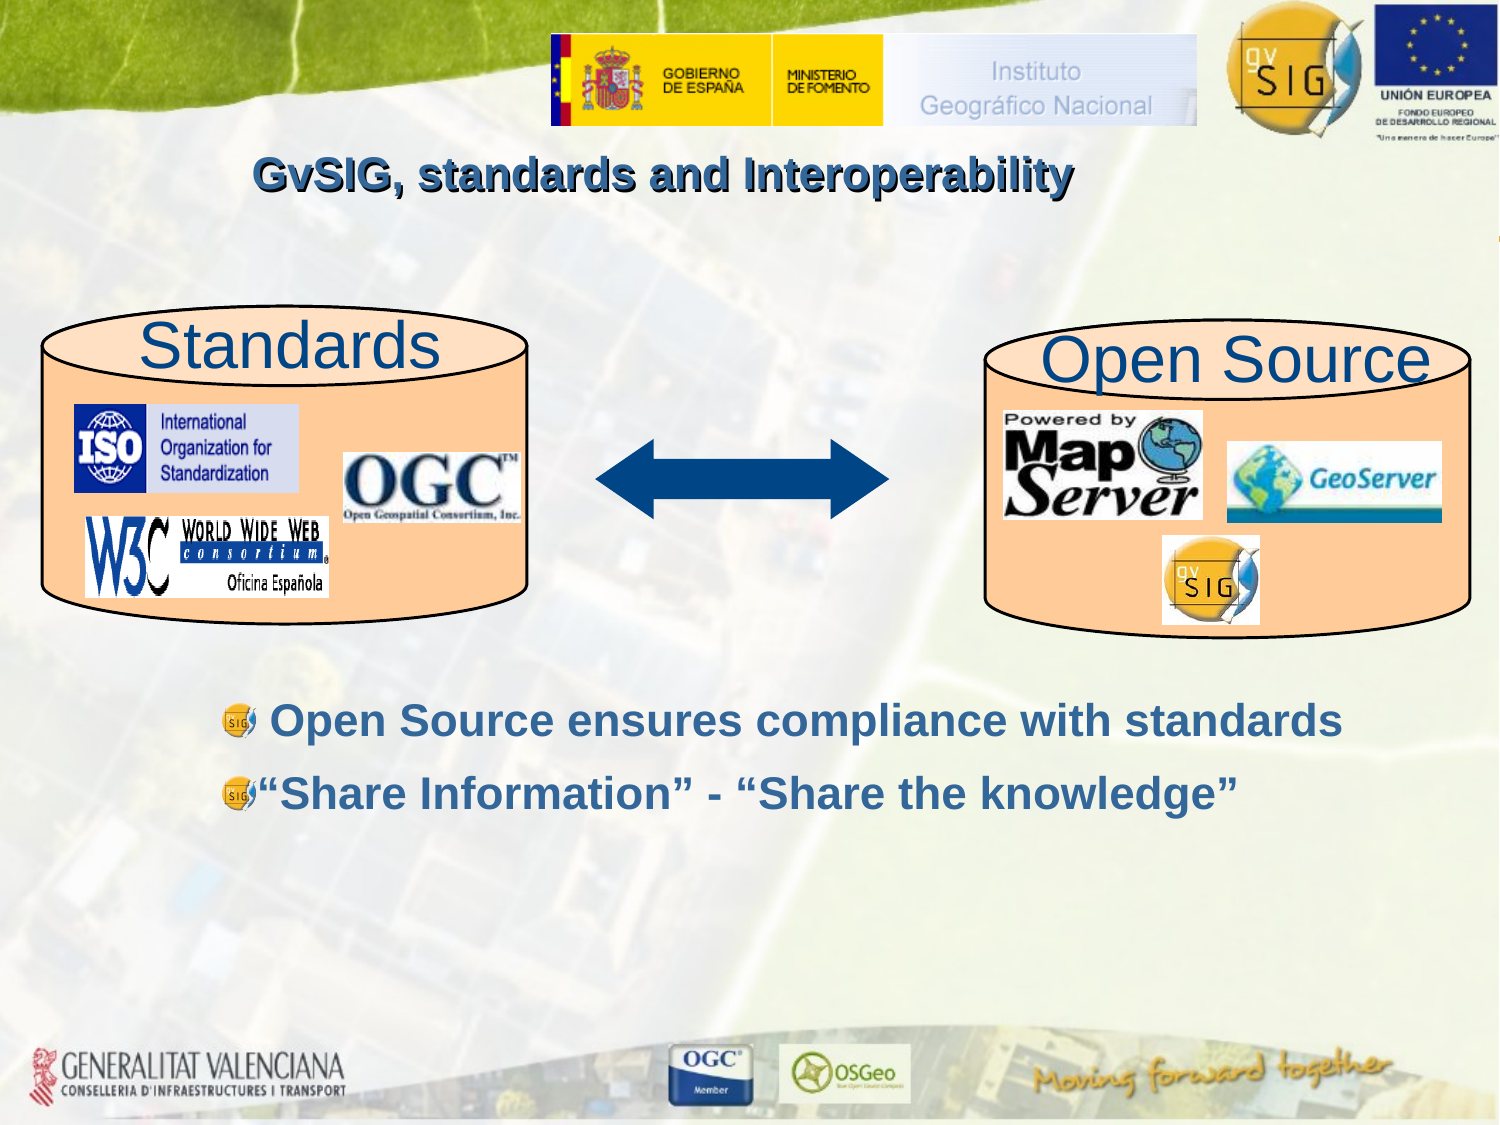

GvSIG, standards and Interoperability
Standards
Open Source
 Open Source ensures compliance with standards
“Share Information” - “Share the knowledge”